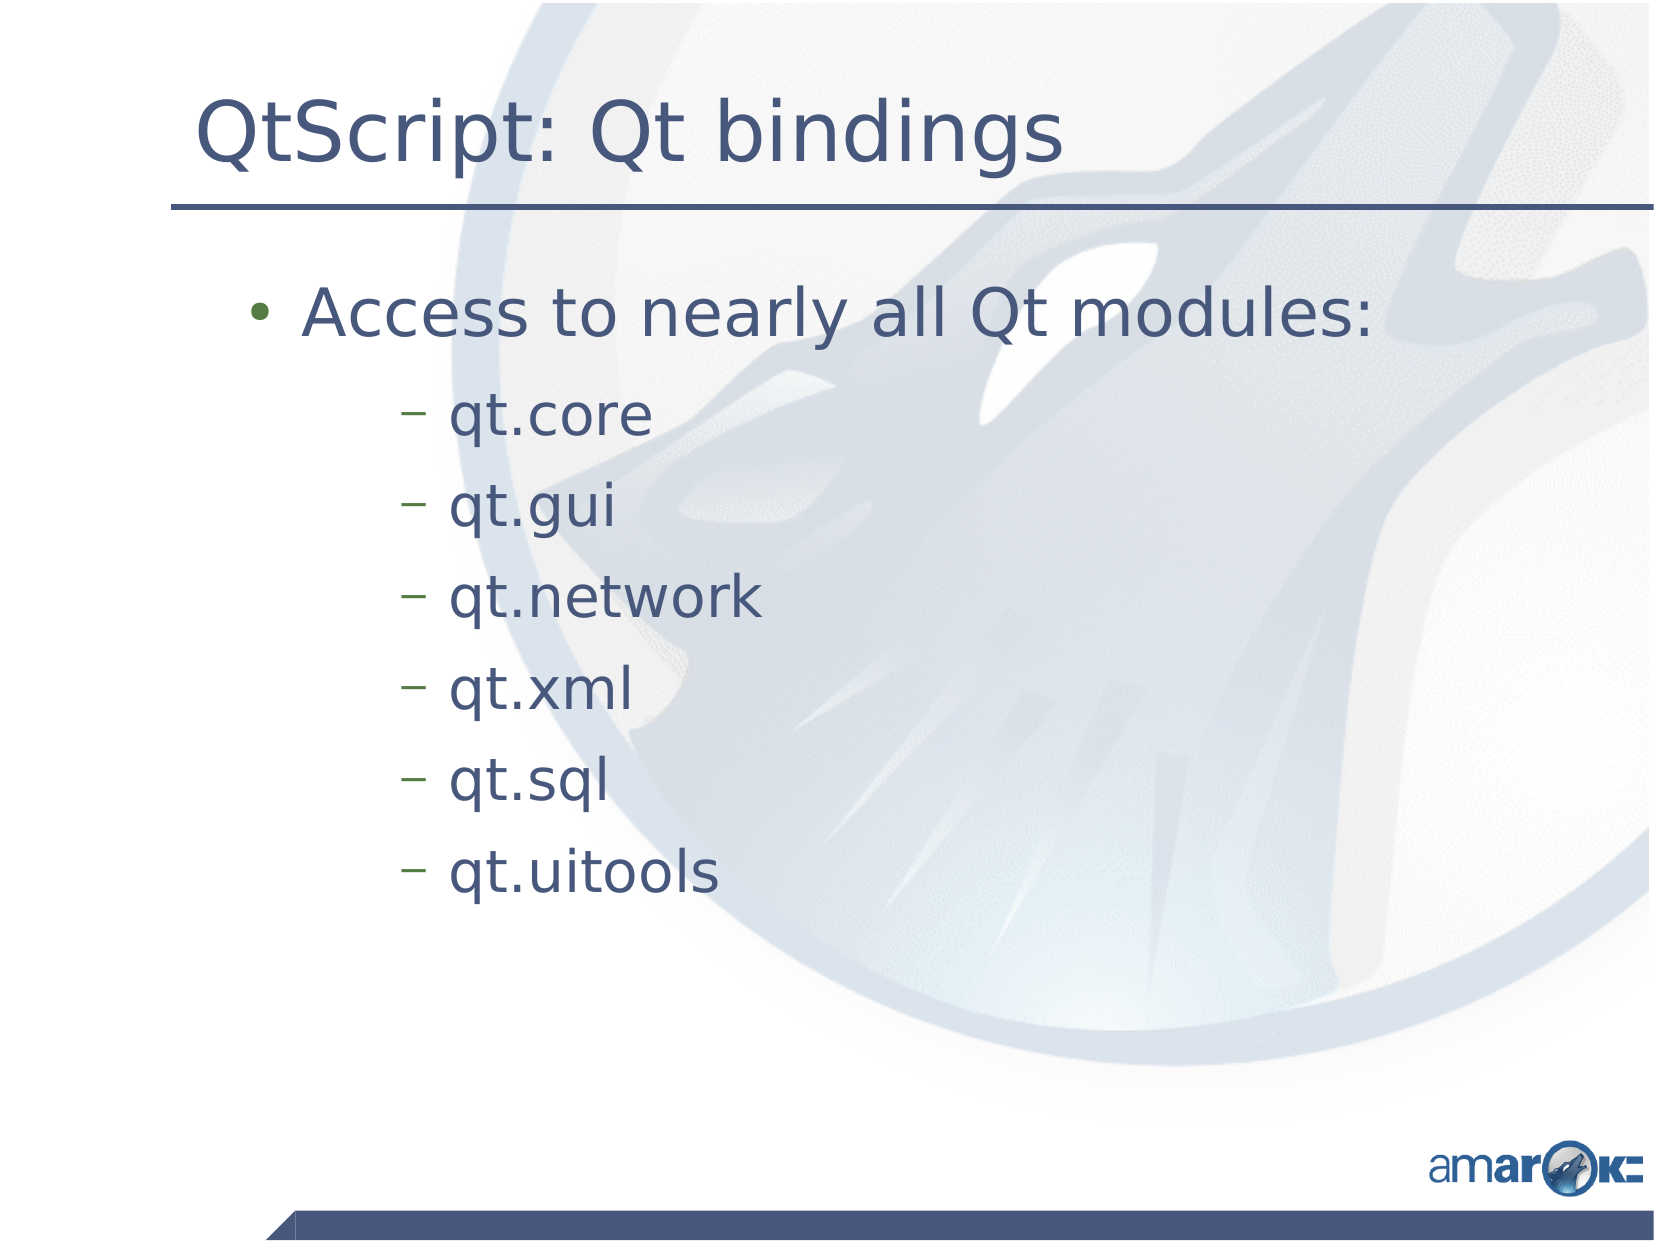

# QtScript: Qt bindings
Access to nearly all Qt modules:
qt.core
qt.gui
qt.network
qt.xml
qt.sql
qt.uitools